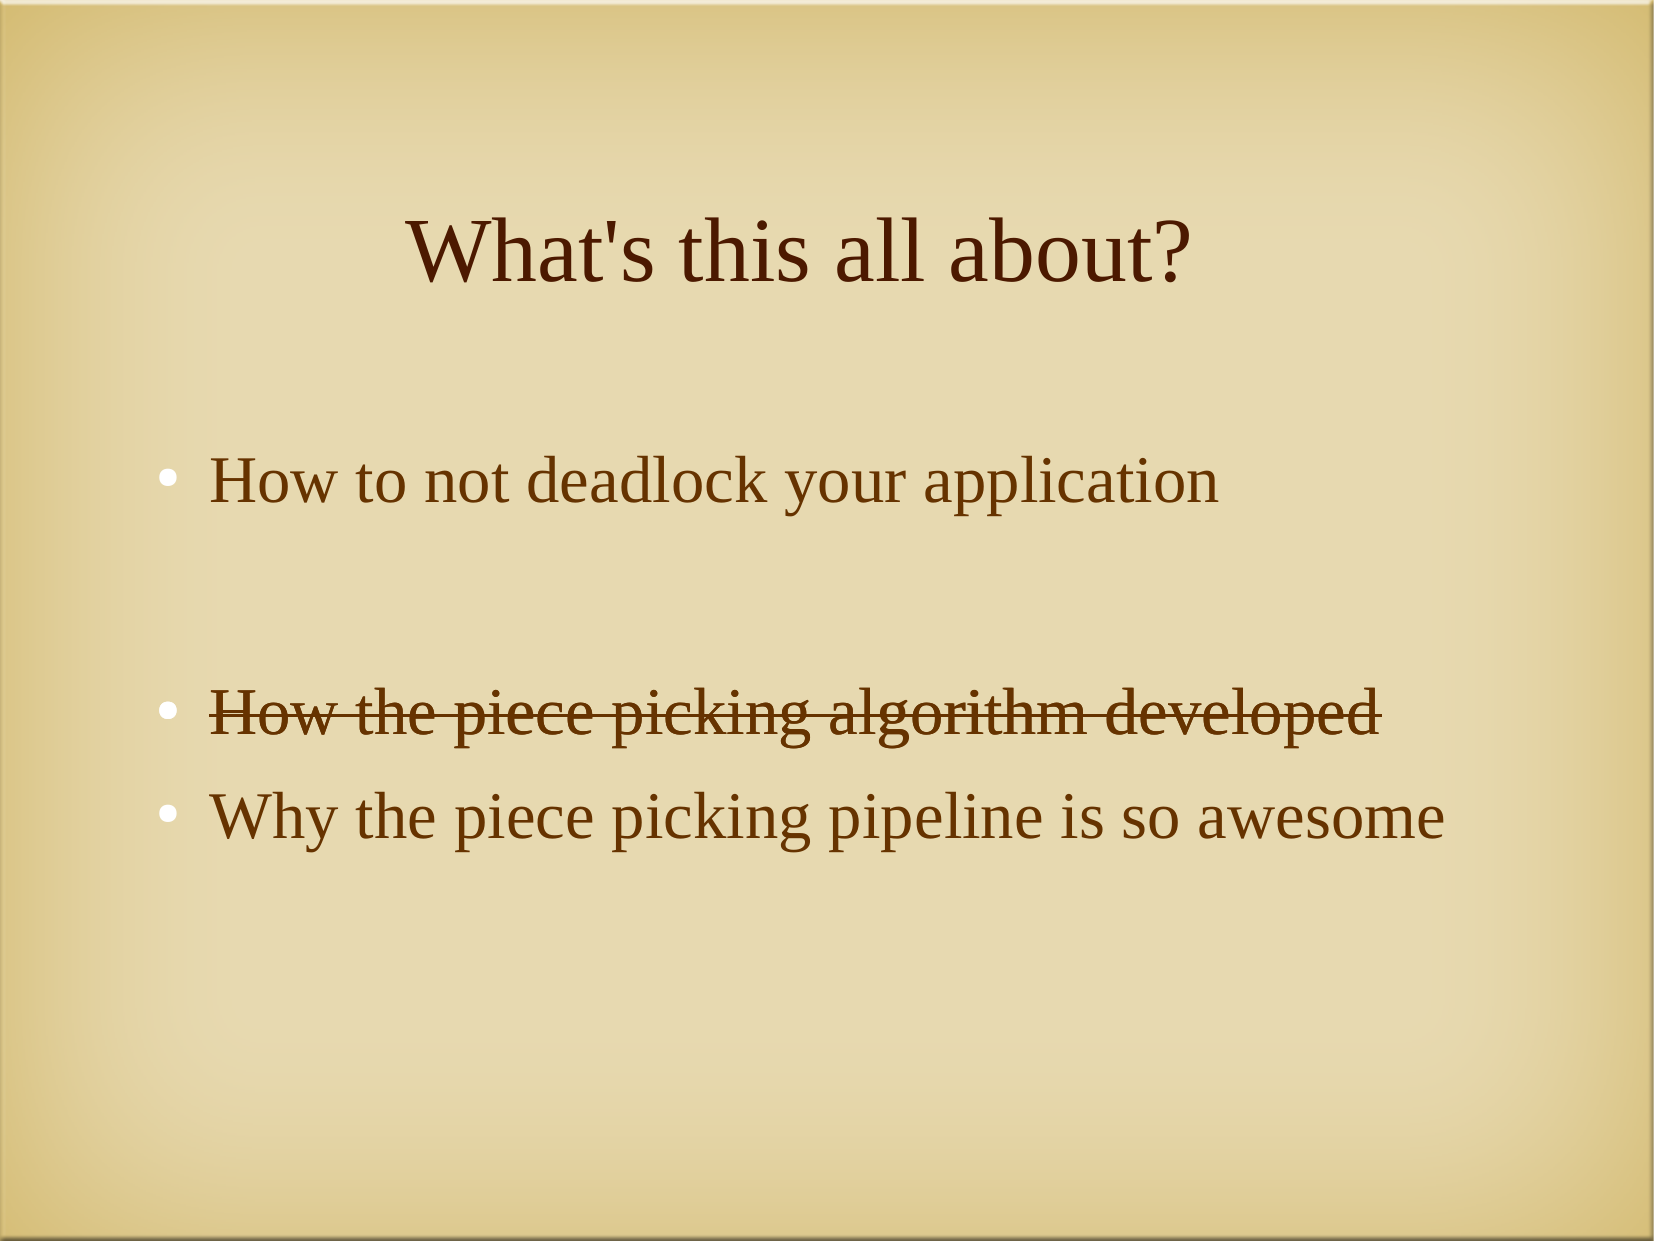

# What's this all about?
How to not deadlock your application
How the piece picking algorithm developed
How the piece picking algorithm developed
Why the piece picking pipeline is so awesome